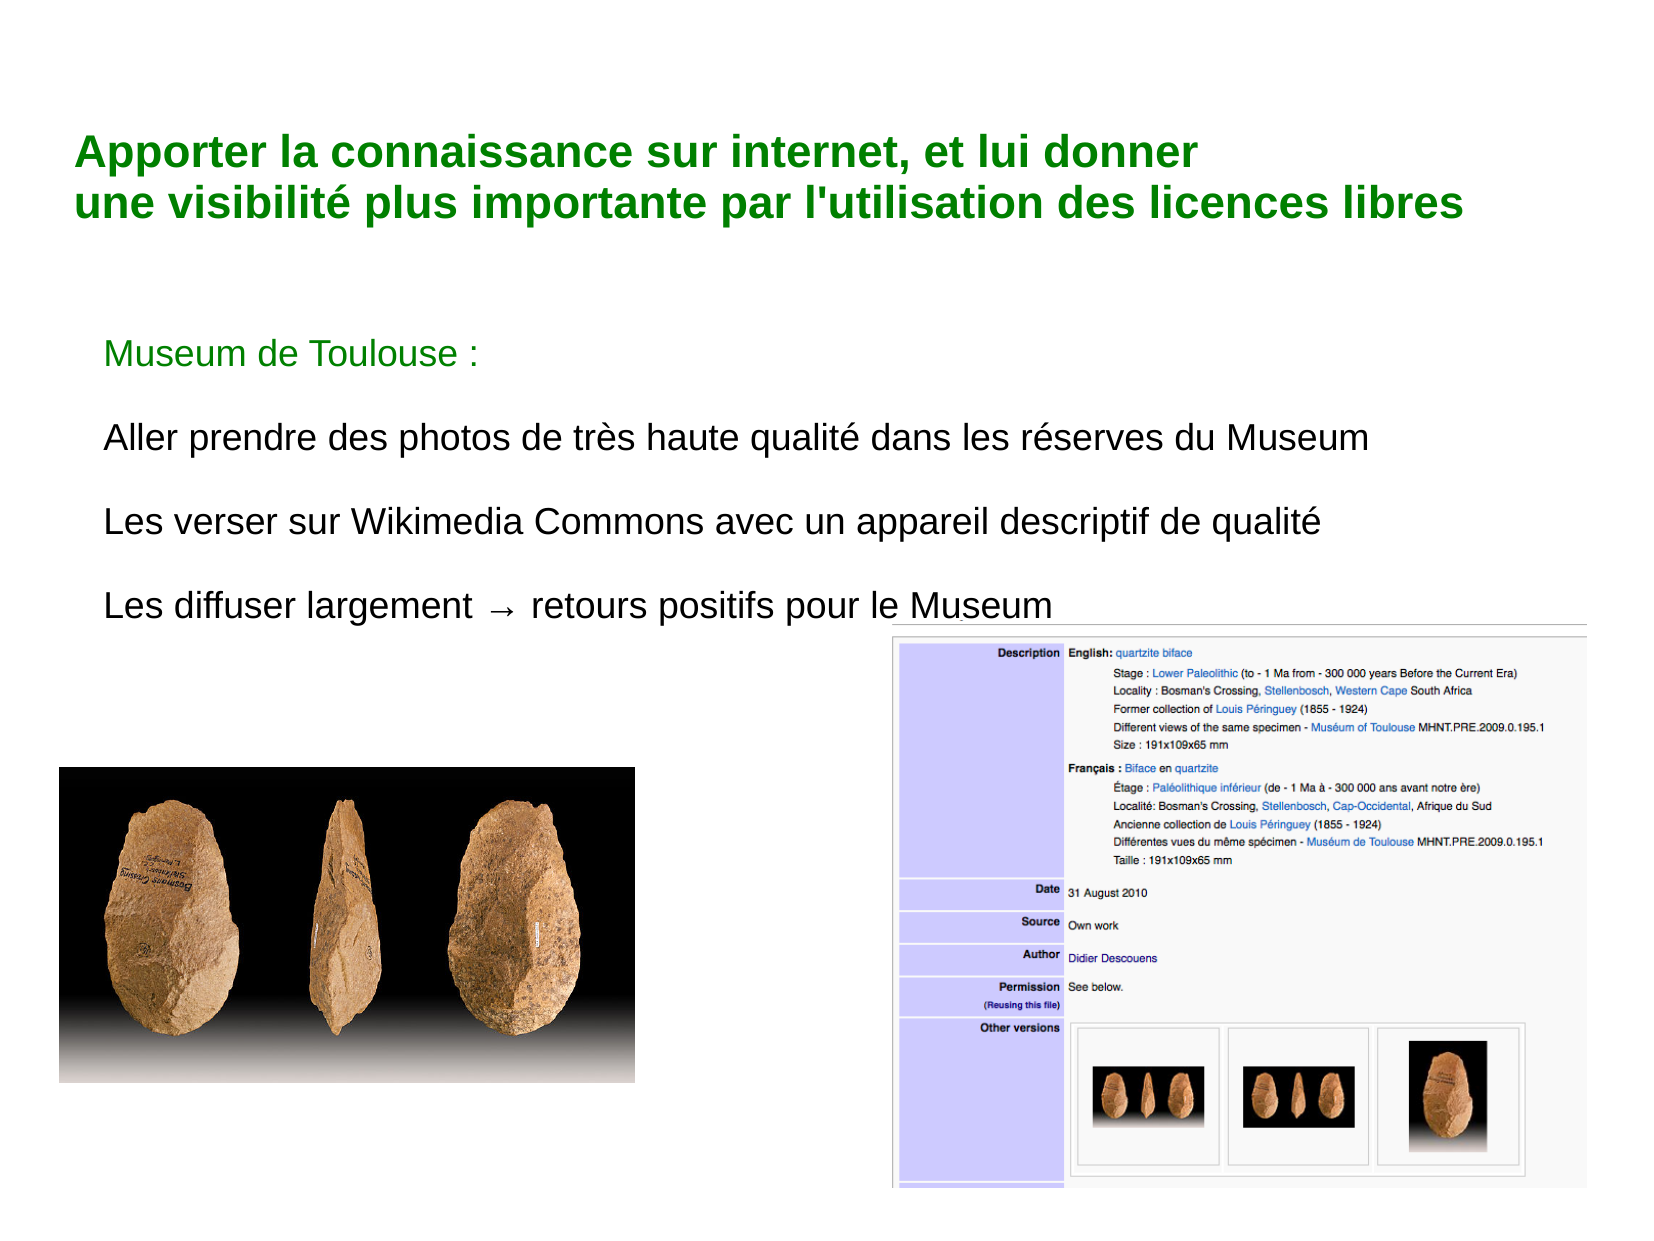

Apporter la connaissance sur internet, et lui donner
une visibilité plus importante par l'utilisation des licences libres
Museum de Toulouse :
Aller prendre des photos de très haute qualité dans les réserves du Museum
Les verser sur Wikimedia Commons avec un appareil descriptif de qualité
Les diffuser largement → retours positifs pour le Museum